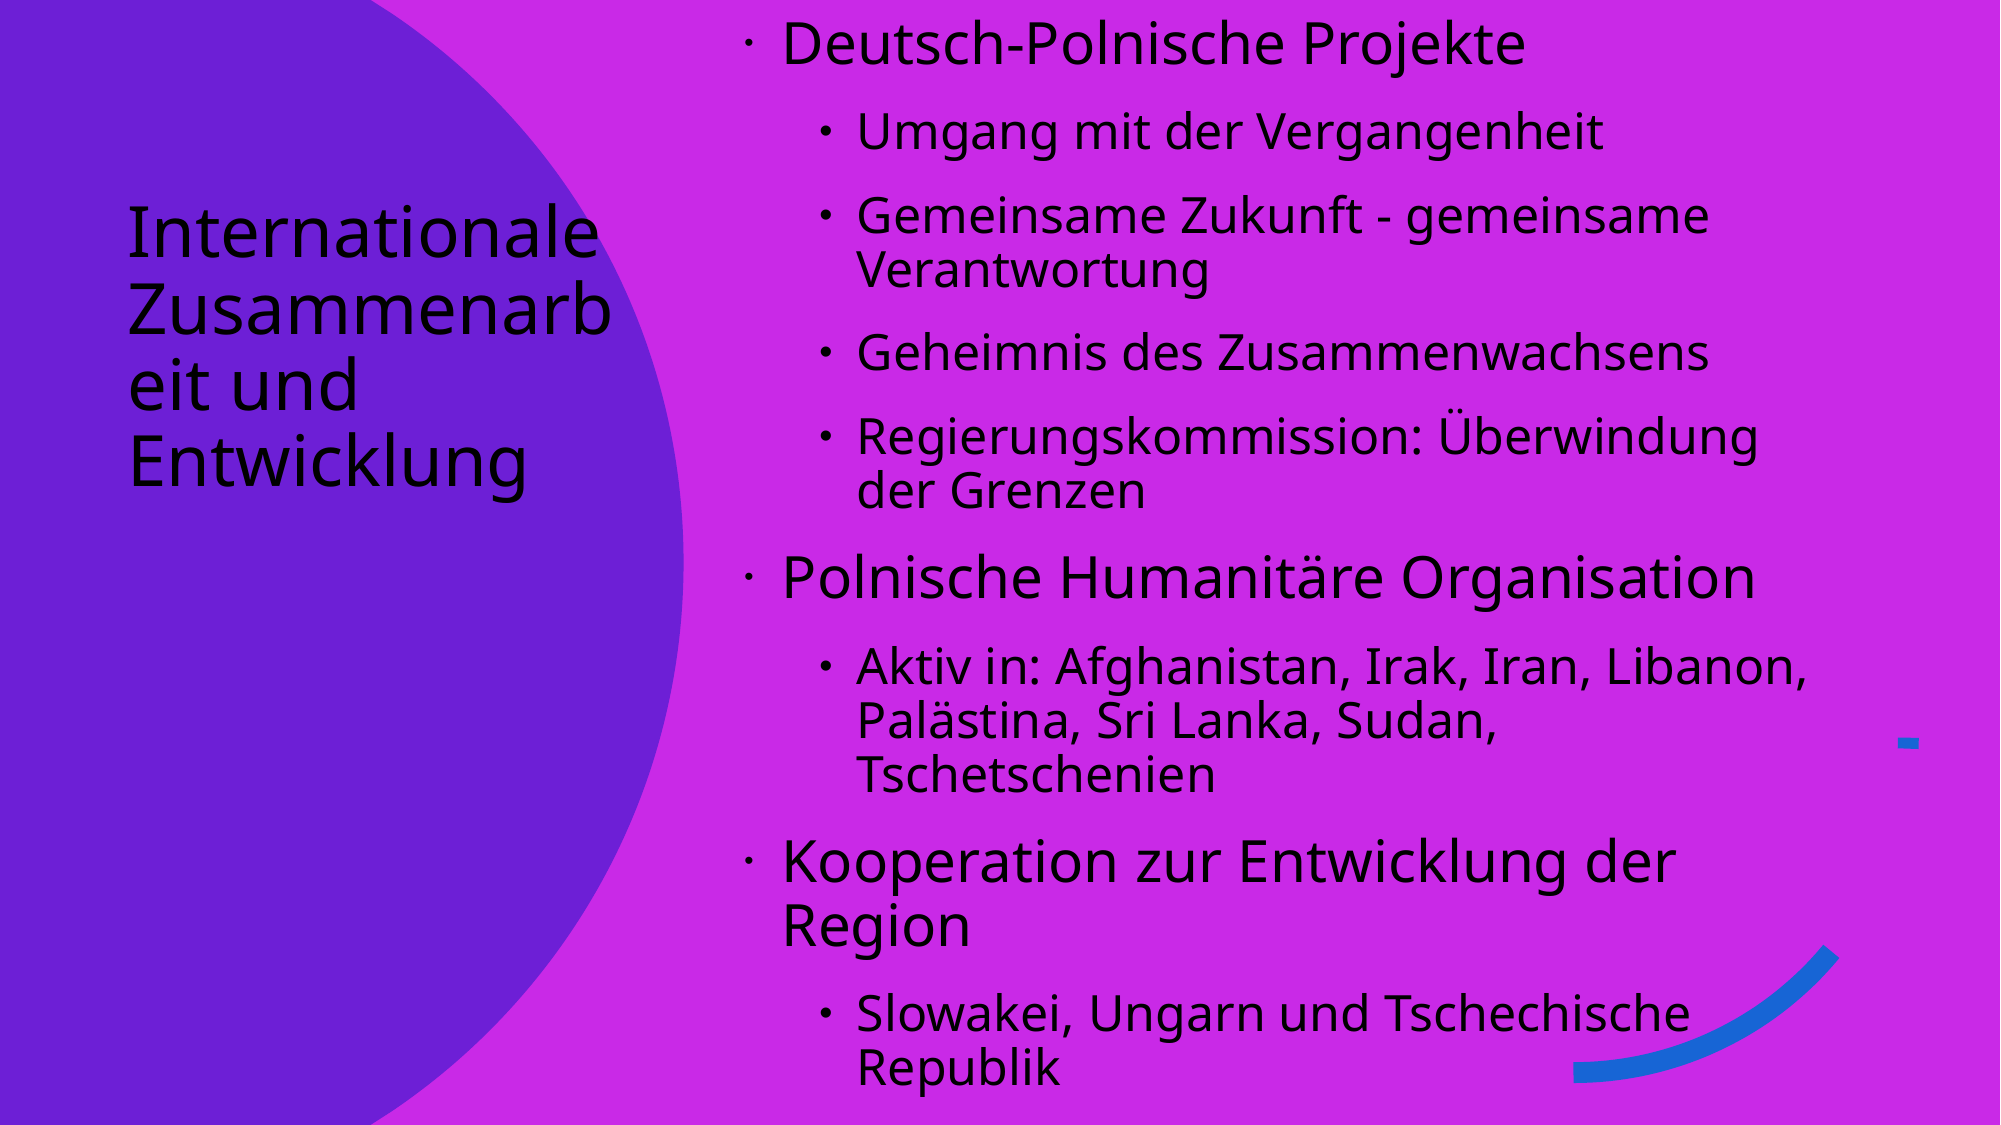

Deutsch-Polnische Projekte
Umgang mit der Vergangenheit
Gemeinsame Zukunft - gemeinsame Verantwortung
Geheimnis des Zusammenwachsens
Regierungskommission: Überwindung der Grenzen
Polnische Humanitäre Organisation
Aktiv in: Afghanistan, Irak, Iran, Libanon, Palästina, Sri Lanka, Sudan, Tschetschenien
Kooperation zur Entwicklung der Region
Slowakei, Ungarn und Tschechische Republik
# Internationale Zusammenarbeit und Entwicklung